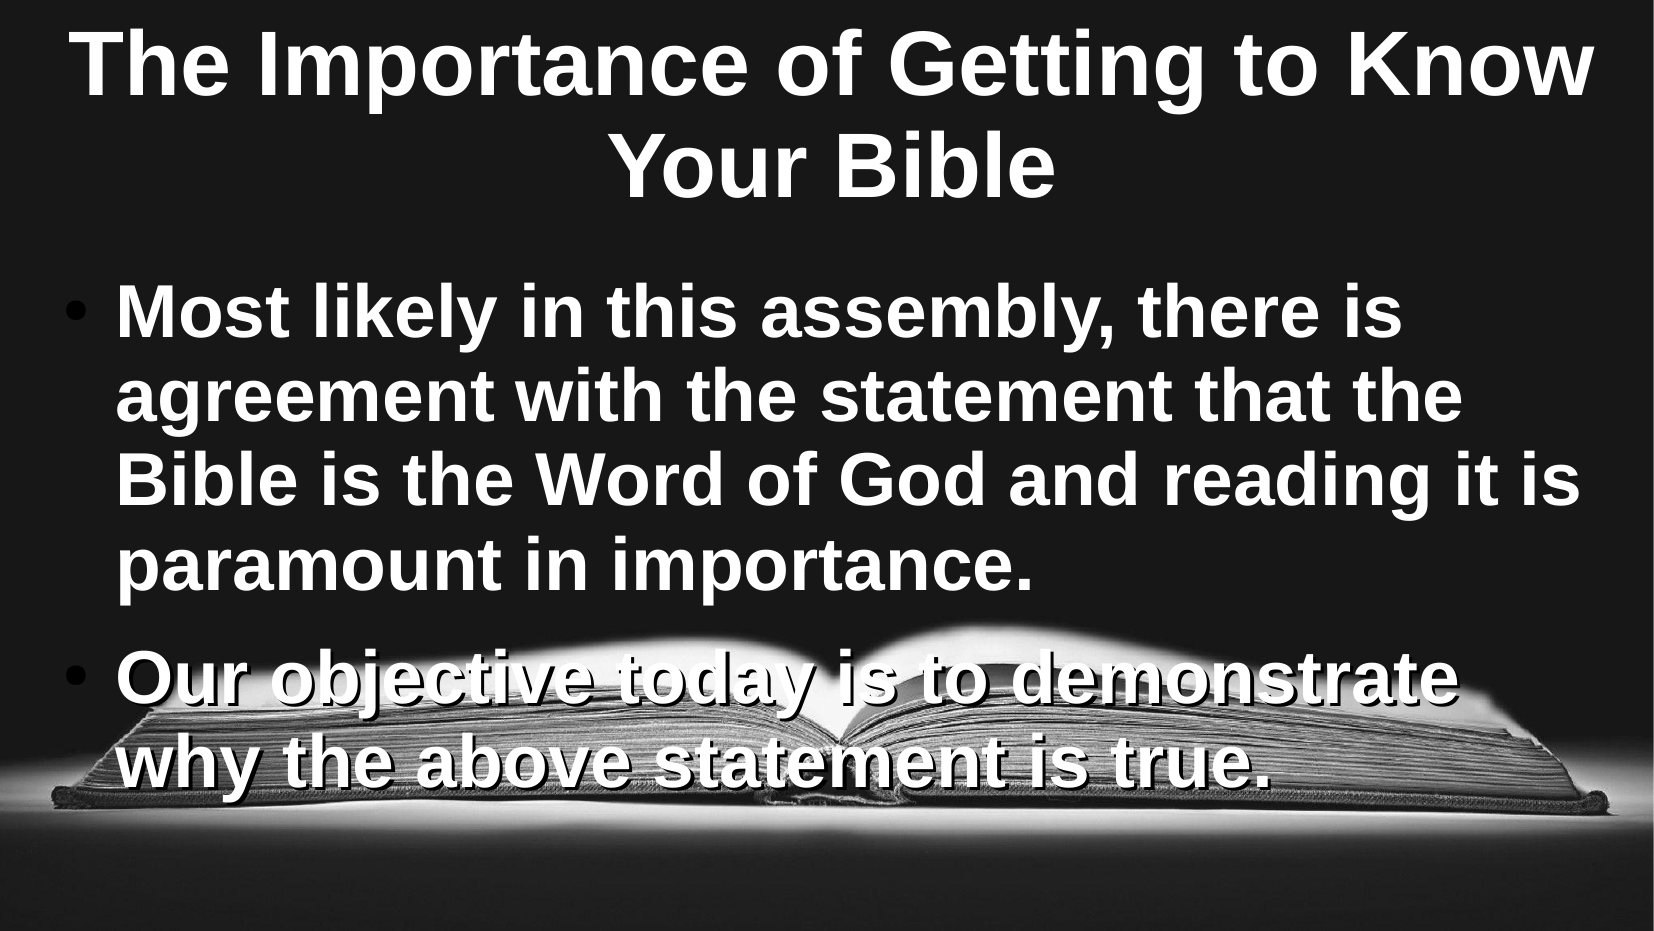

# The Importance of Getting to Know Your Bible
Most likely in this assembly, there is agreement with the statement that the Bible is the Word of God and reading it is paramount in importance.
Our objective today is to demonstrate why the above statement is true.